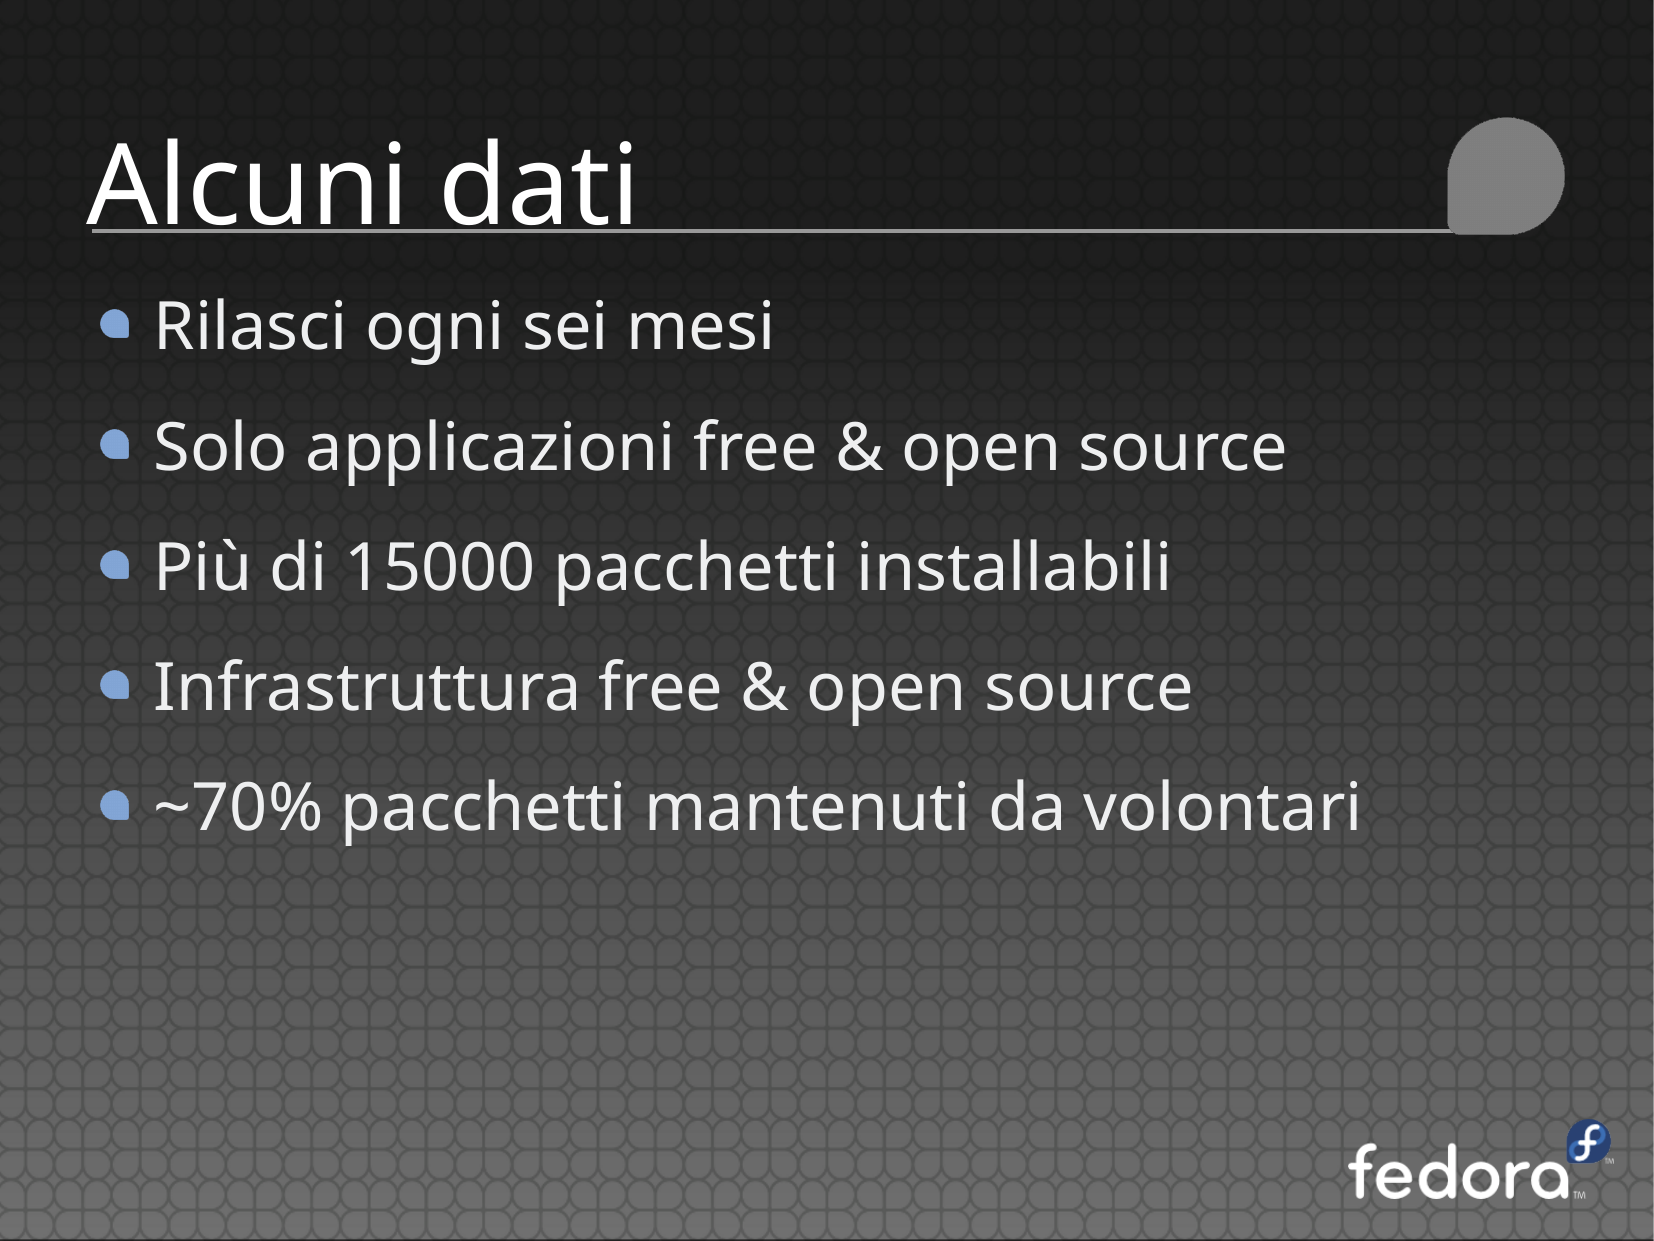

# Alcuni dati
Rilasci ogni sei mesi
Solo applicazioni free & open source
Più di 15000 pacchetti installabili
Infrastruttura free & open source
~70% pacchetti mantenuti da volontari